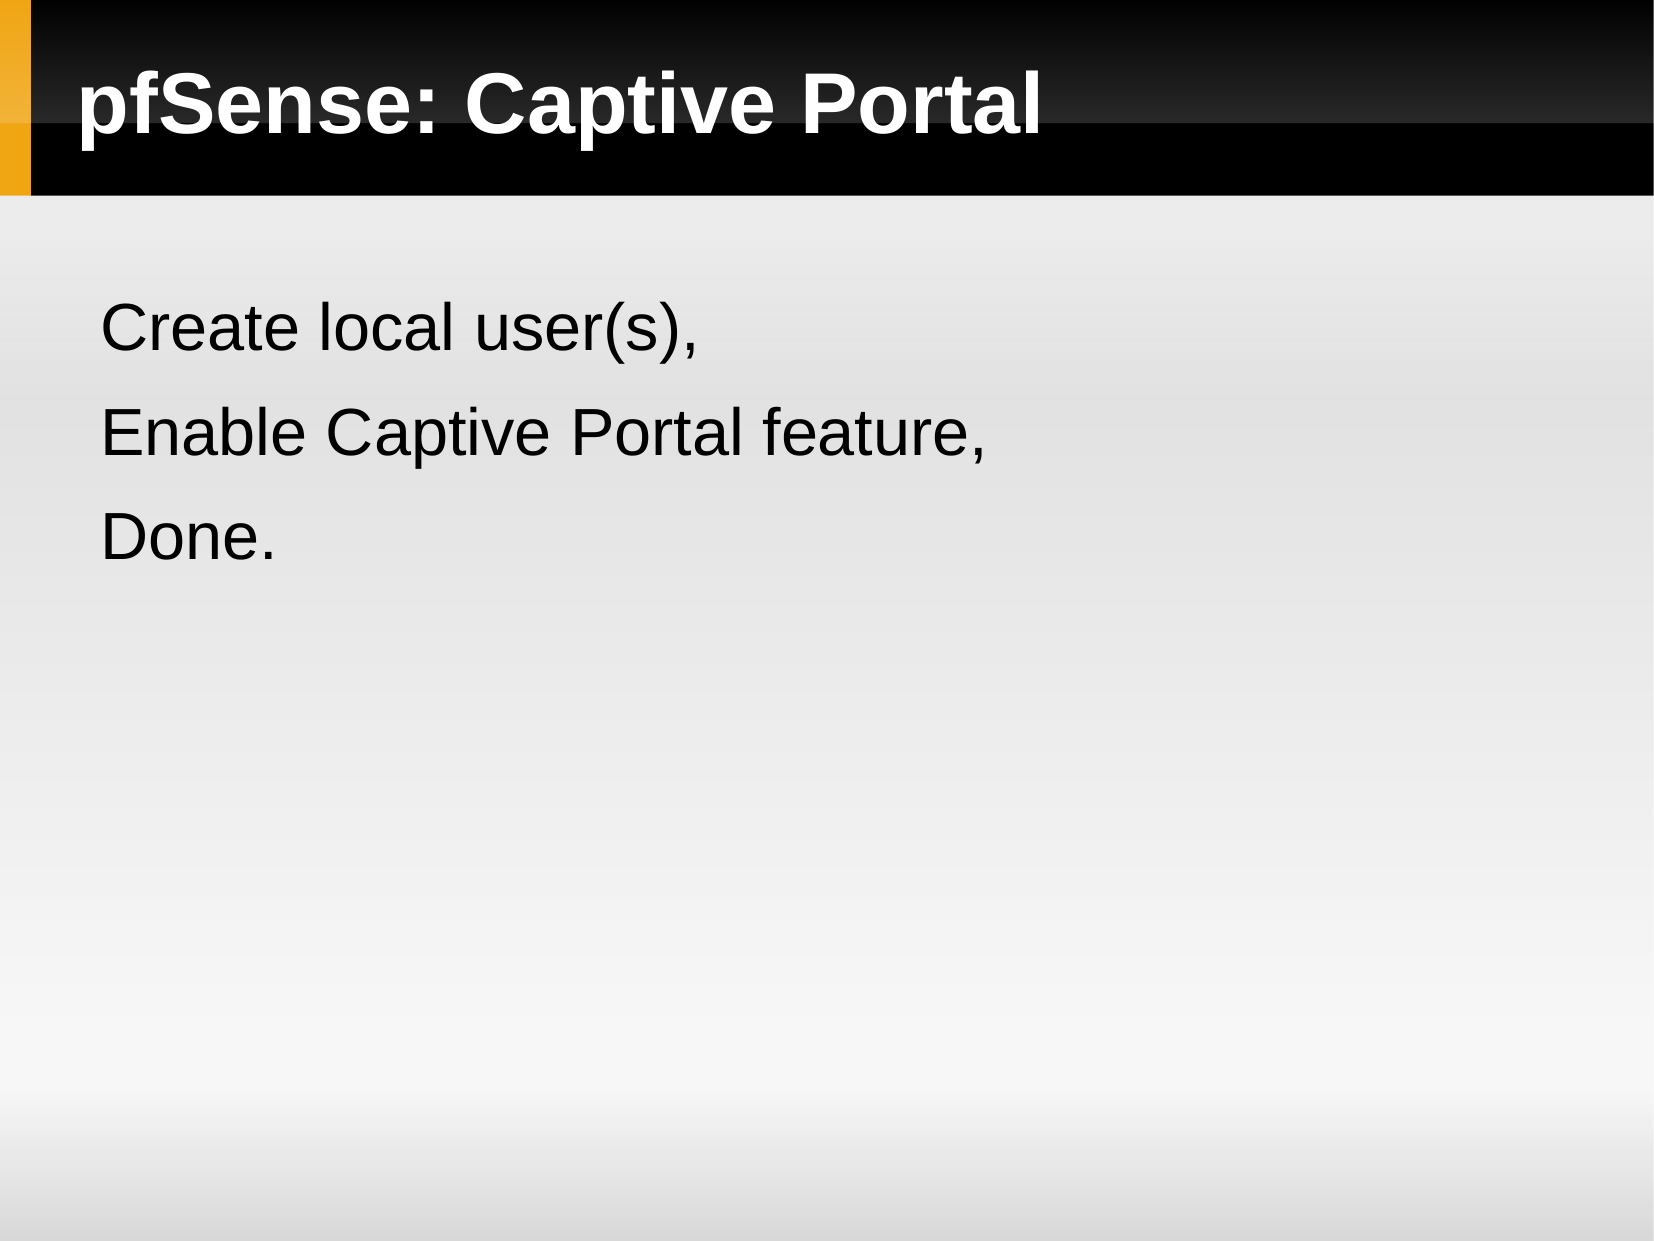

# pfSense: Captive Portal
Create local user(s),
Enable Captive Portal feature,
Done.